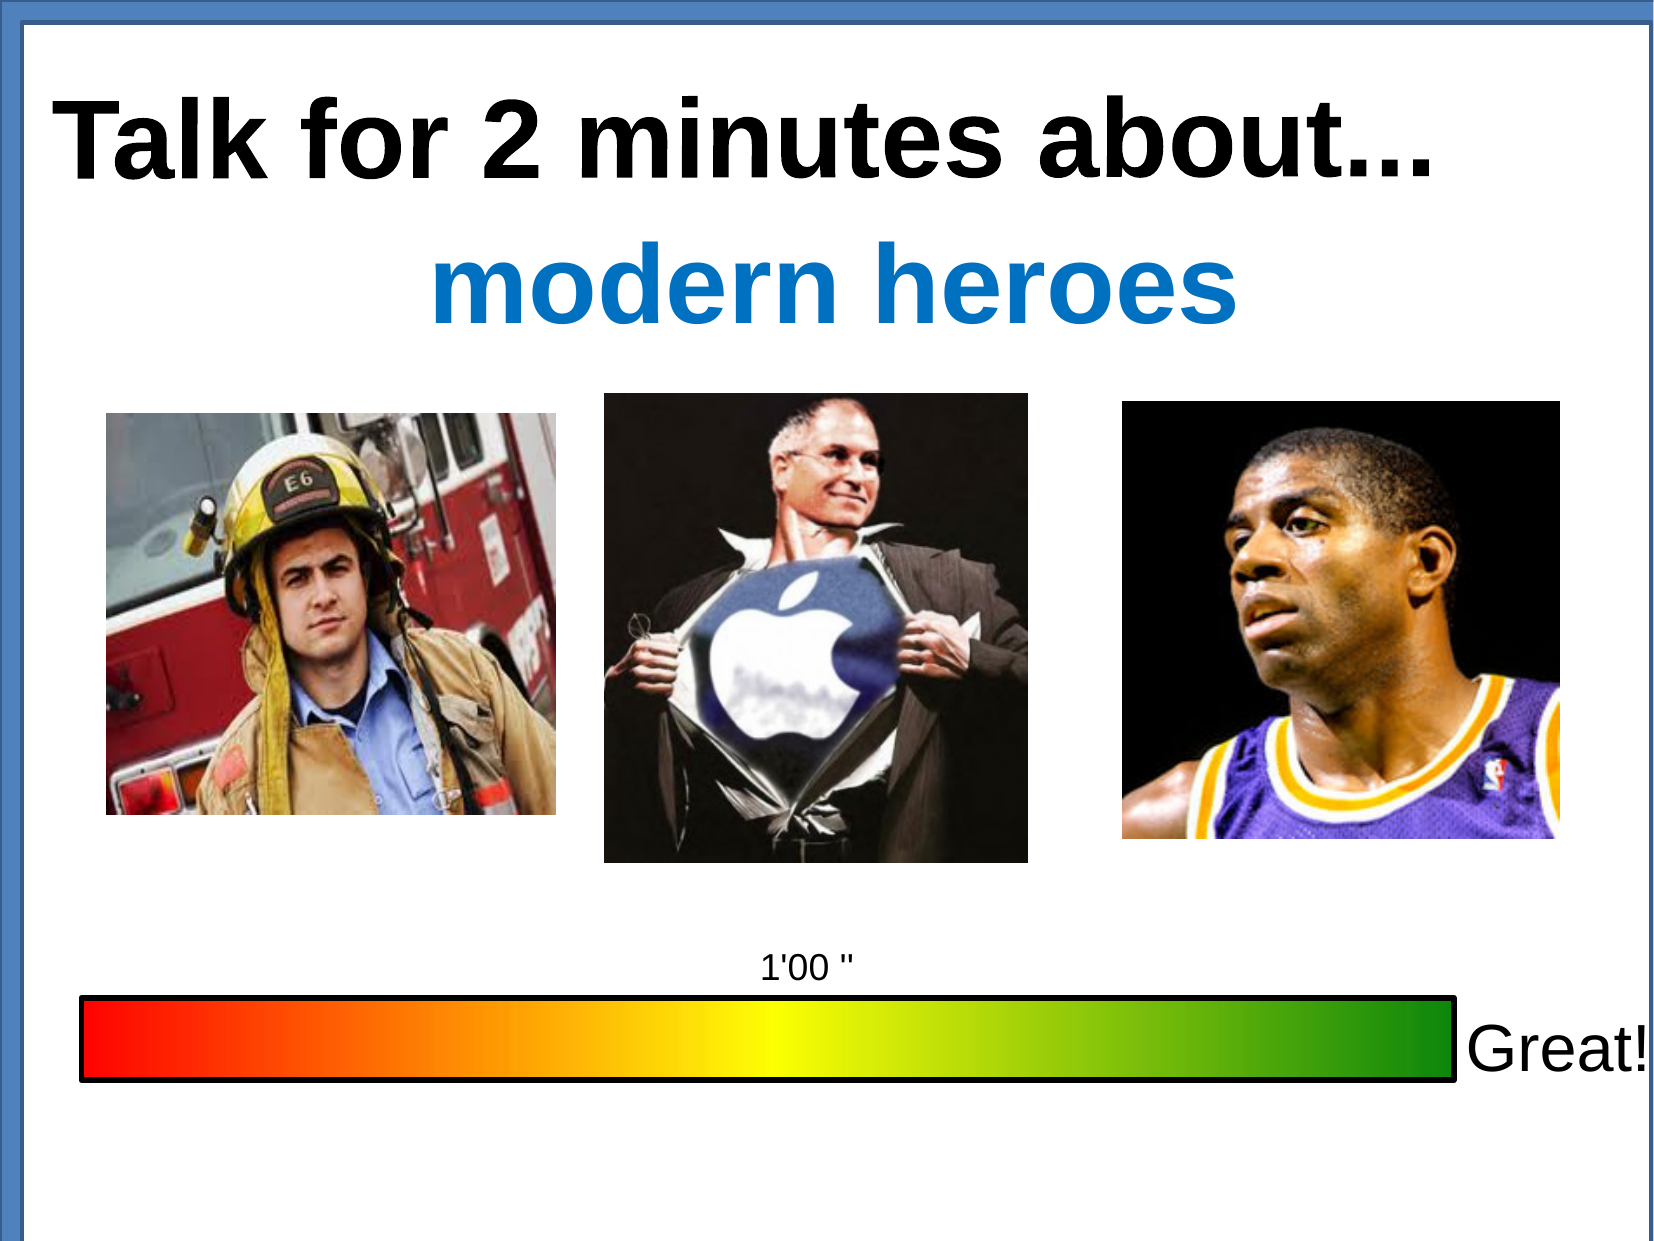

Talk for 2 minutes about...
modern heroes
1'00 ''
Great!